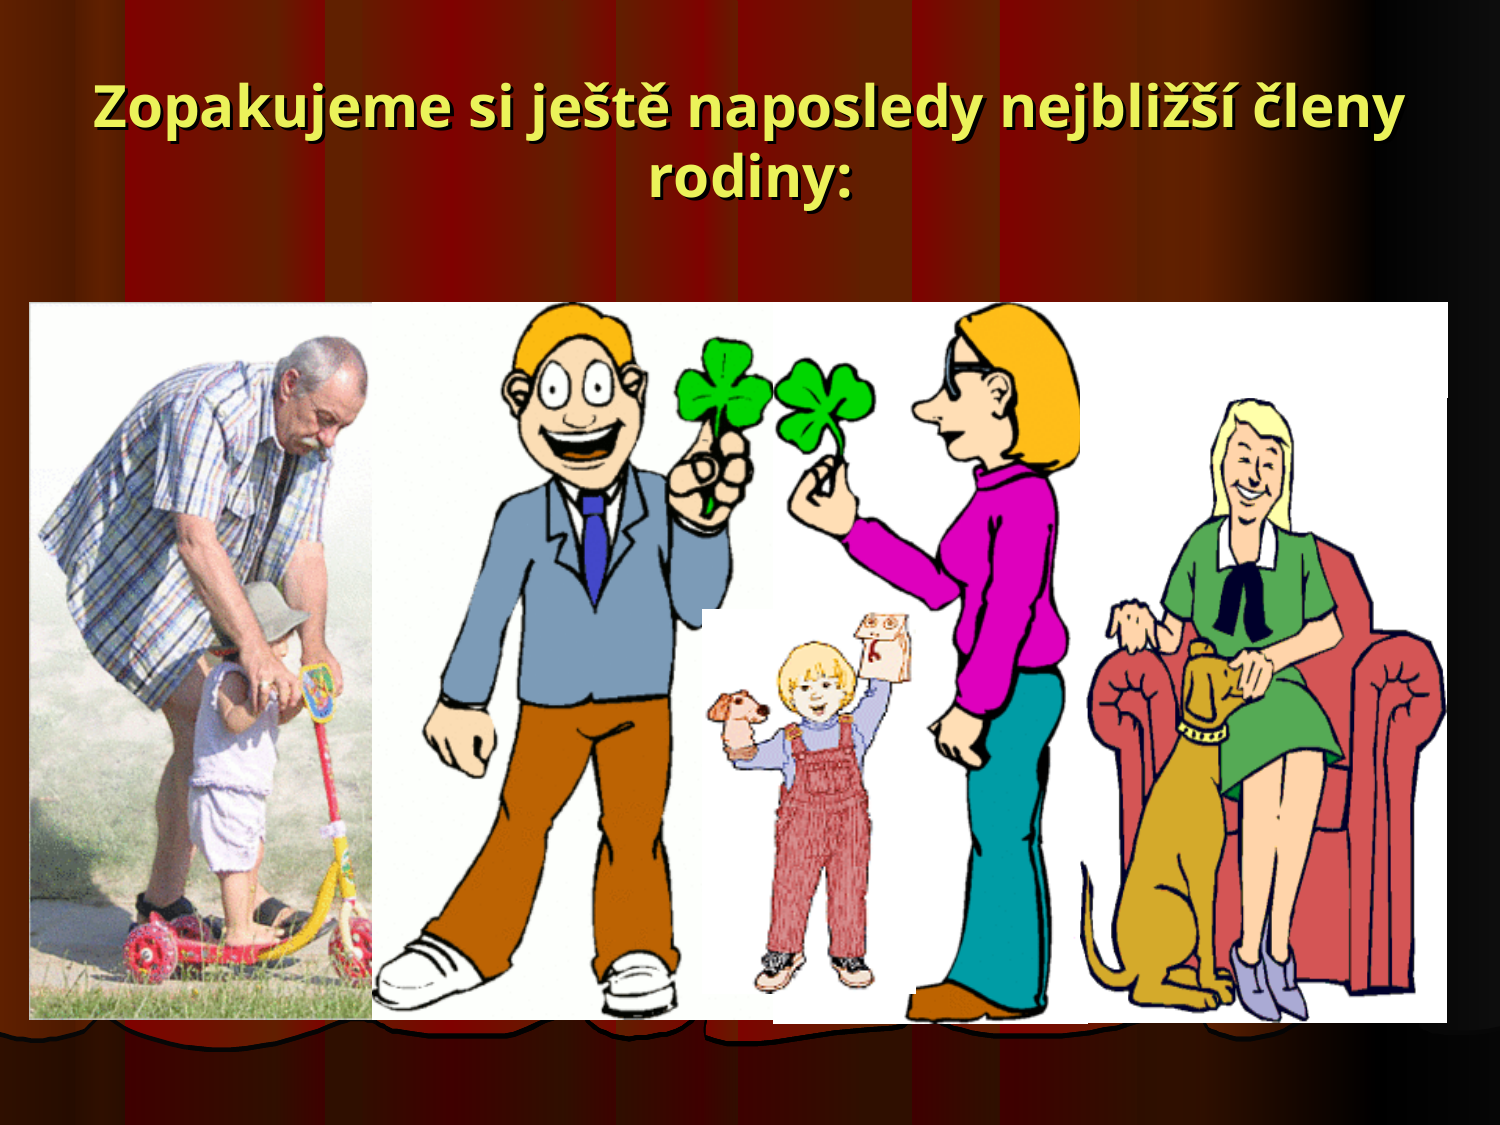

# Zopakujeme si ještě naposledy nejbližší členy rodiny: